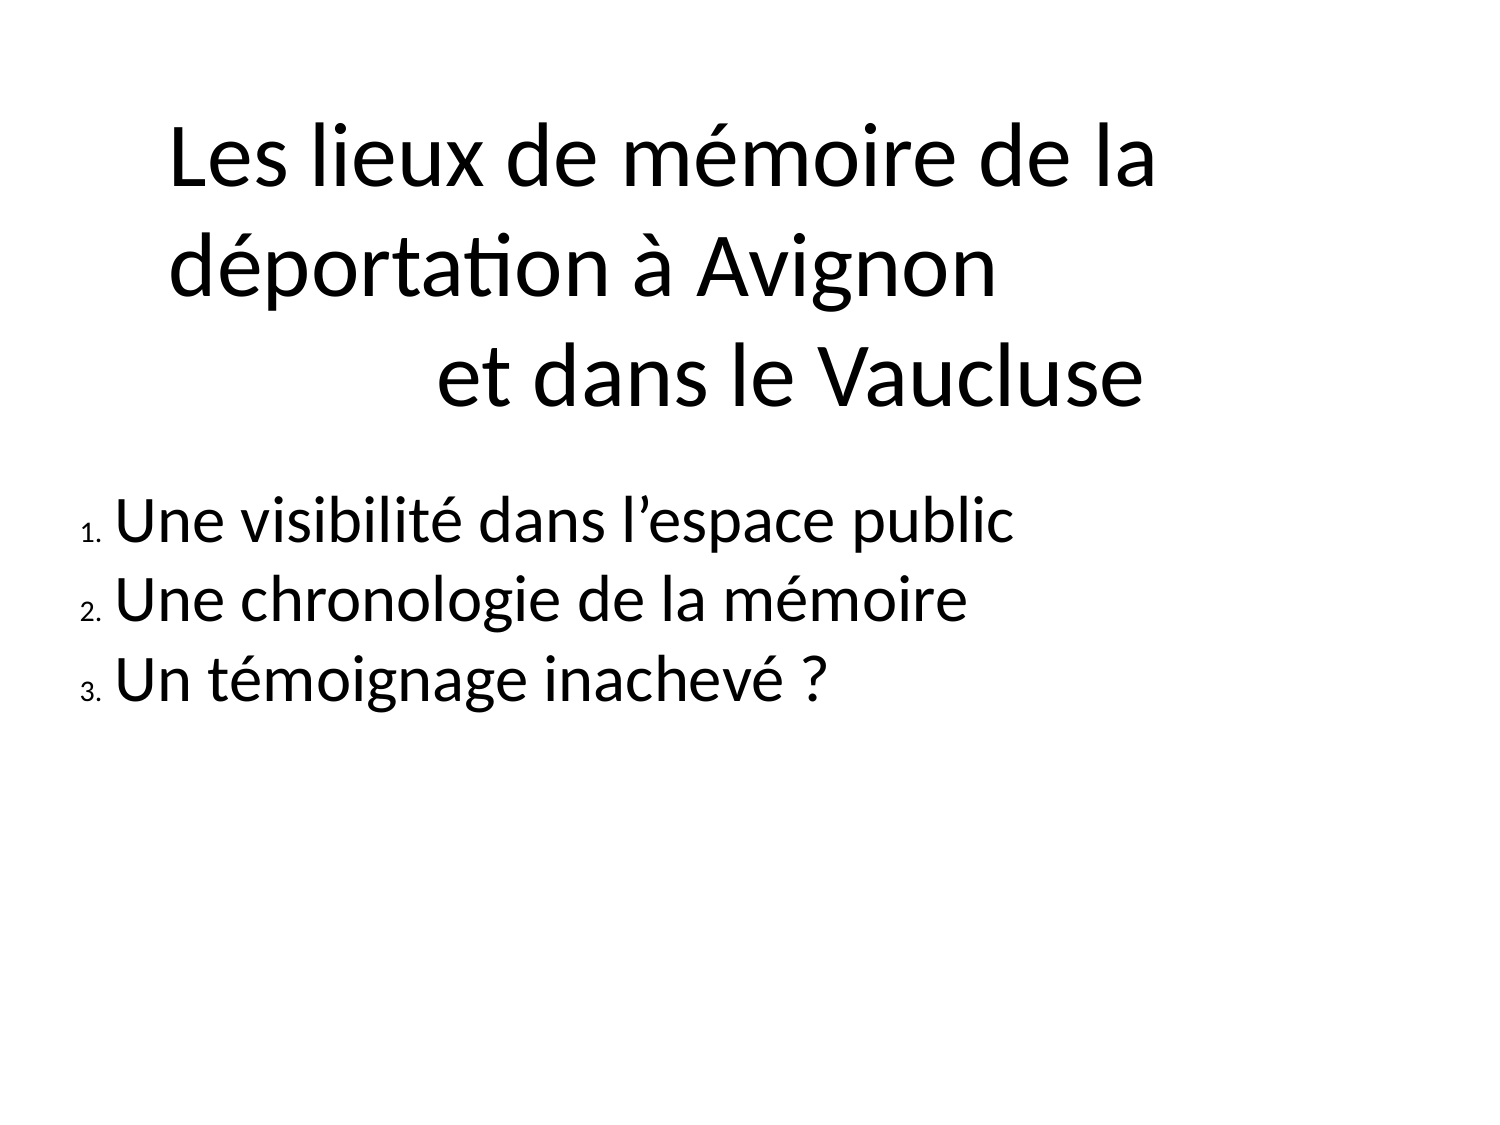

Les lieux de mémoire de la déportation à Avignon
et dans le Vaucluse
Une visibilité dans l’espace public
Une chronologie de la mémoire
Un témoignage inachevé ?